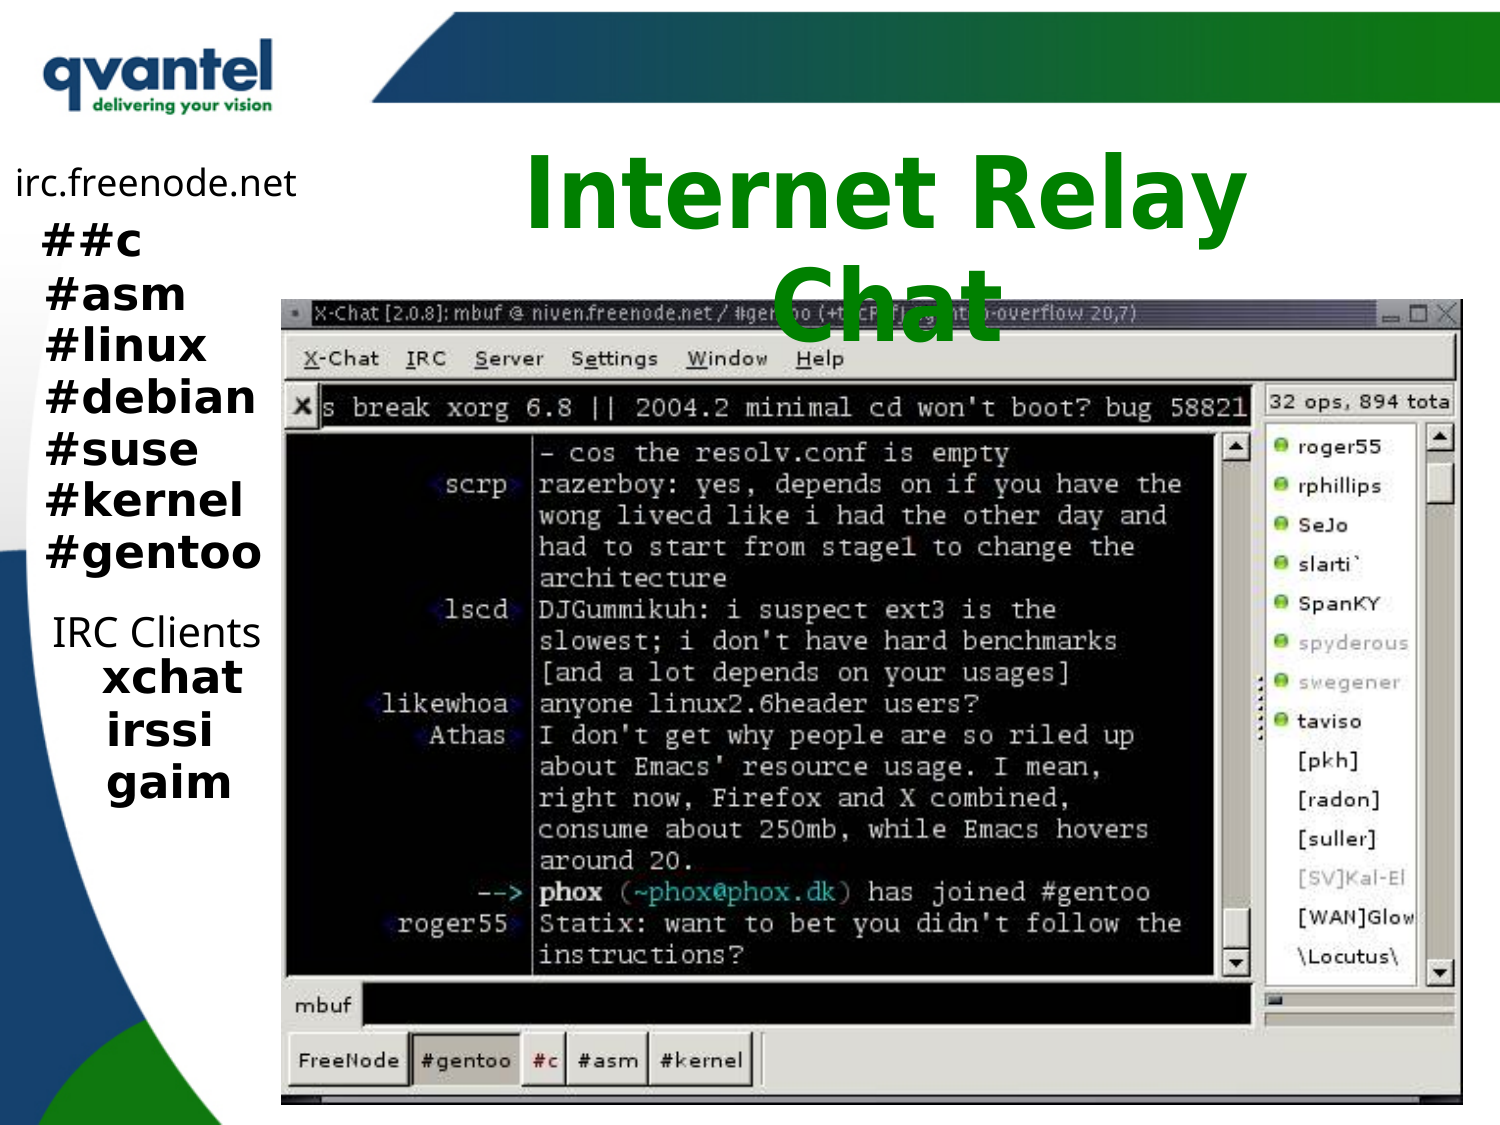

Internet Relay Chat
irc.freenode.net
 ##c
 #asm
 #linux
 #debian
 #suse
 #kernel
 #gentoo
IRC Clients
 xchat
 irssi
 gaim